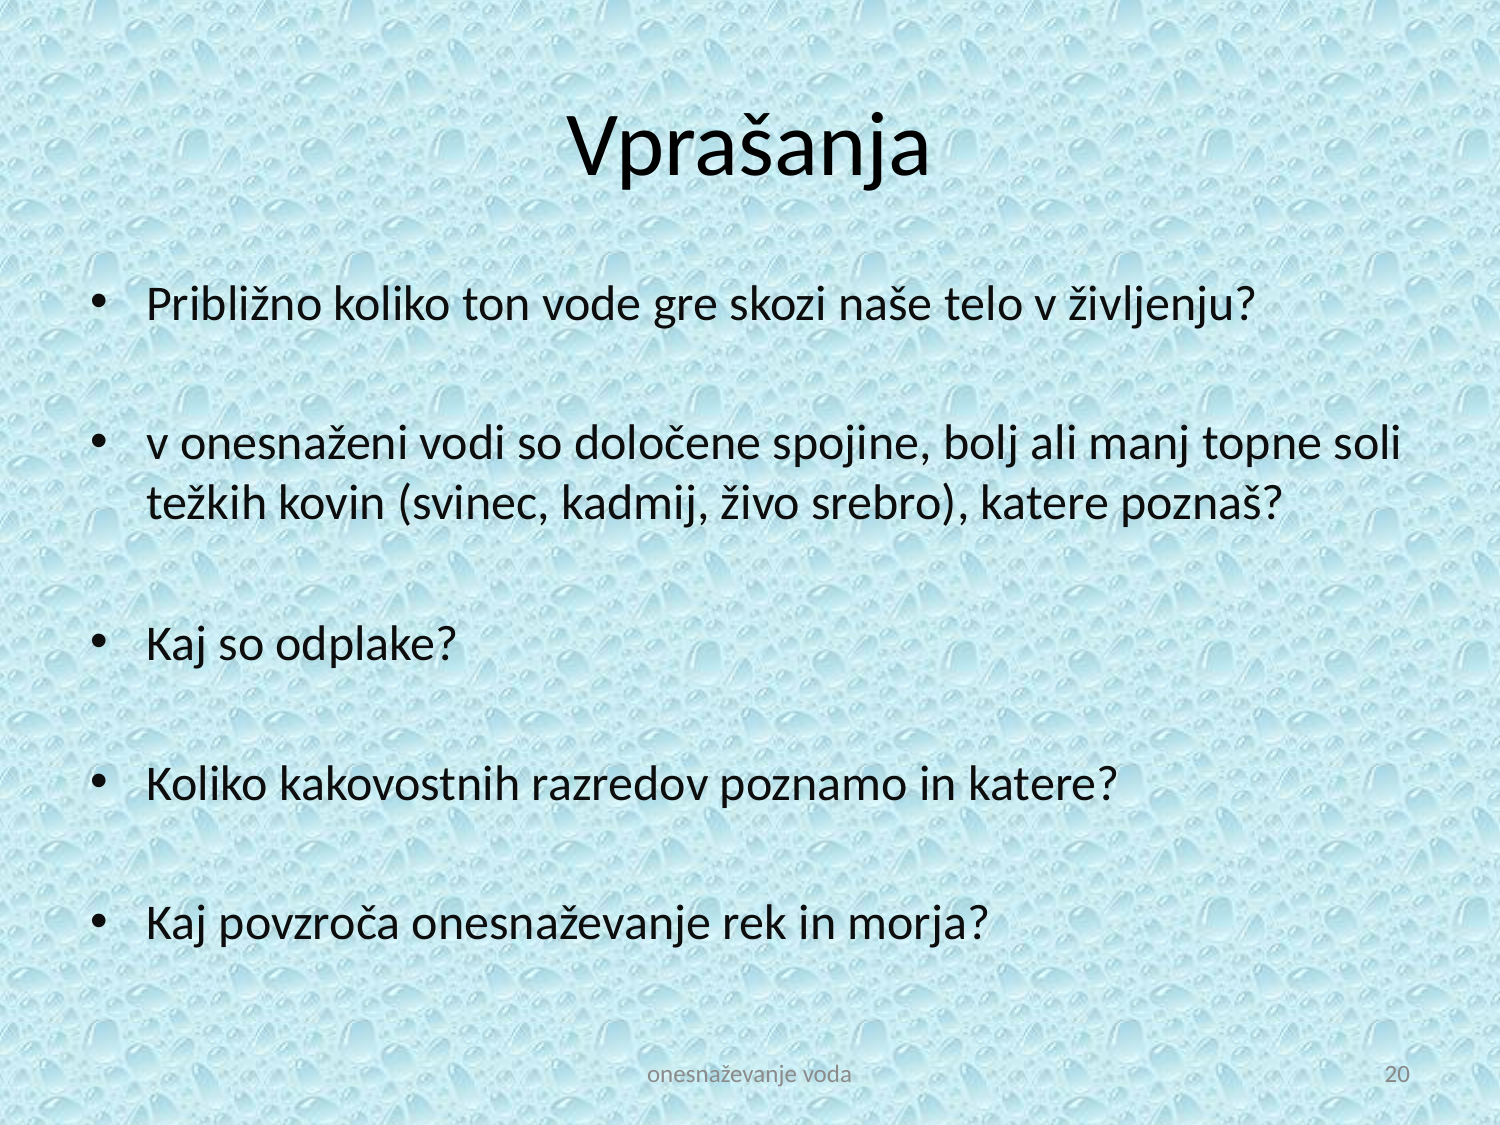

# Vprašanja
Približno koliko ton vode gre skozi naše telo v življenju?
v onesnaženi vodi so določene spojine, bolj ali manj topne soli težkih kovin (svinec, kadmij, živo srebro), katere poznaš?
Kaj so odplake?
Koliko kakovostnih razredov poznamo in katere?
Kaj povzroča onesnaževanje rek in morja?
onesnaževanje voda